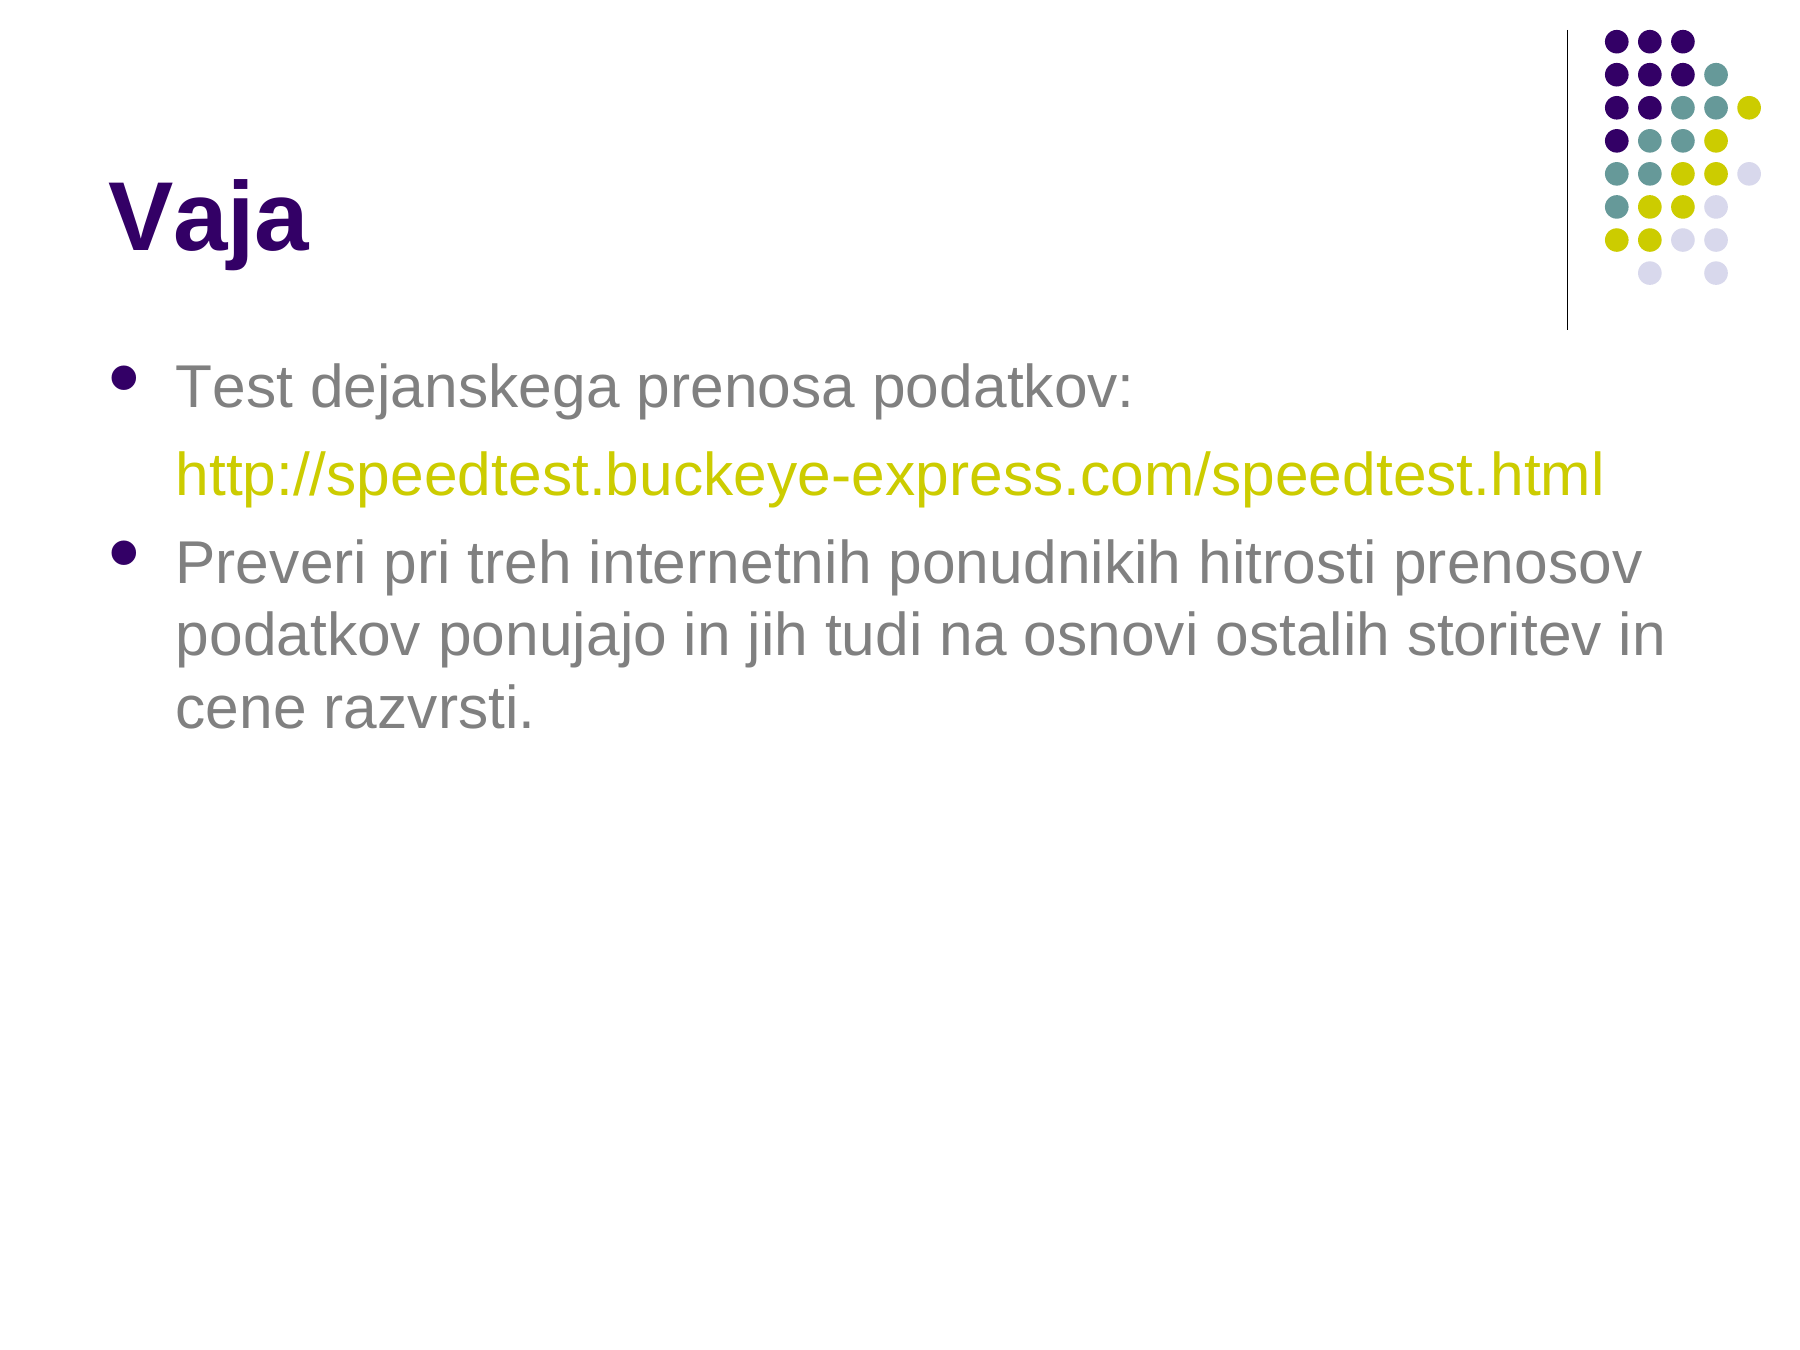

# Vaja
Test dejanskega prenosa podatkov:
	http://speedtest.buckeye-express.com/speedtest.html
Preveri pri treh internetnih ponudnikih hitrosti prenosov podatkov ponujajo in jih tudi na osnovi ostalih storitev in cene razvrsti.